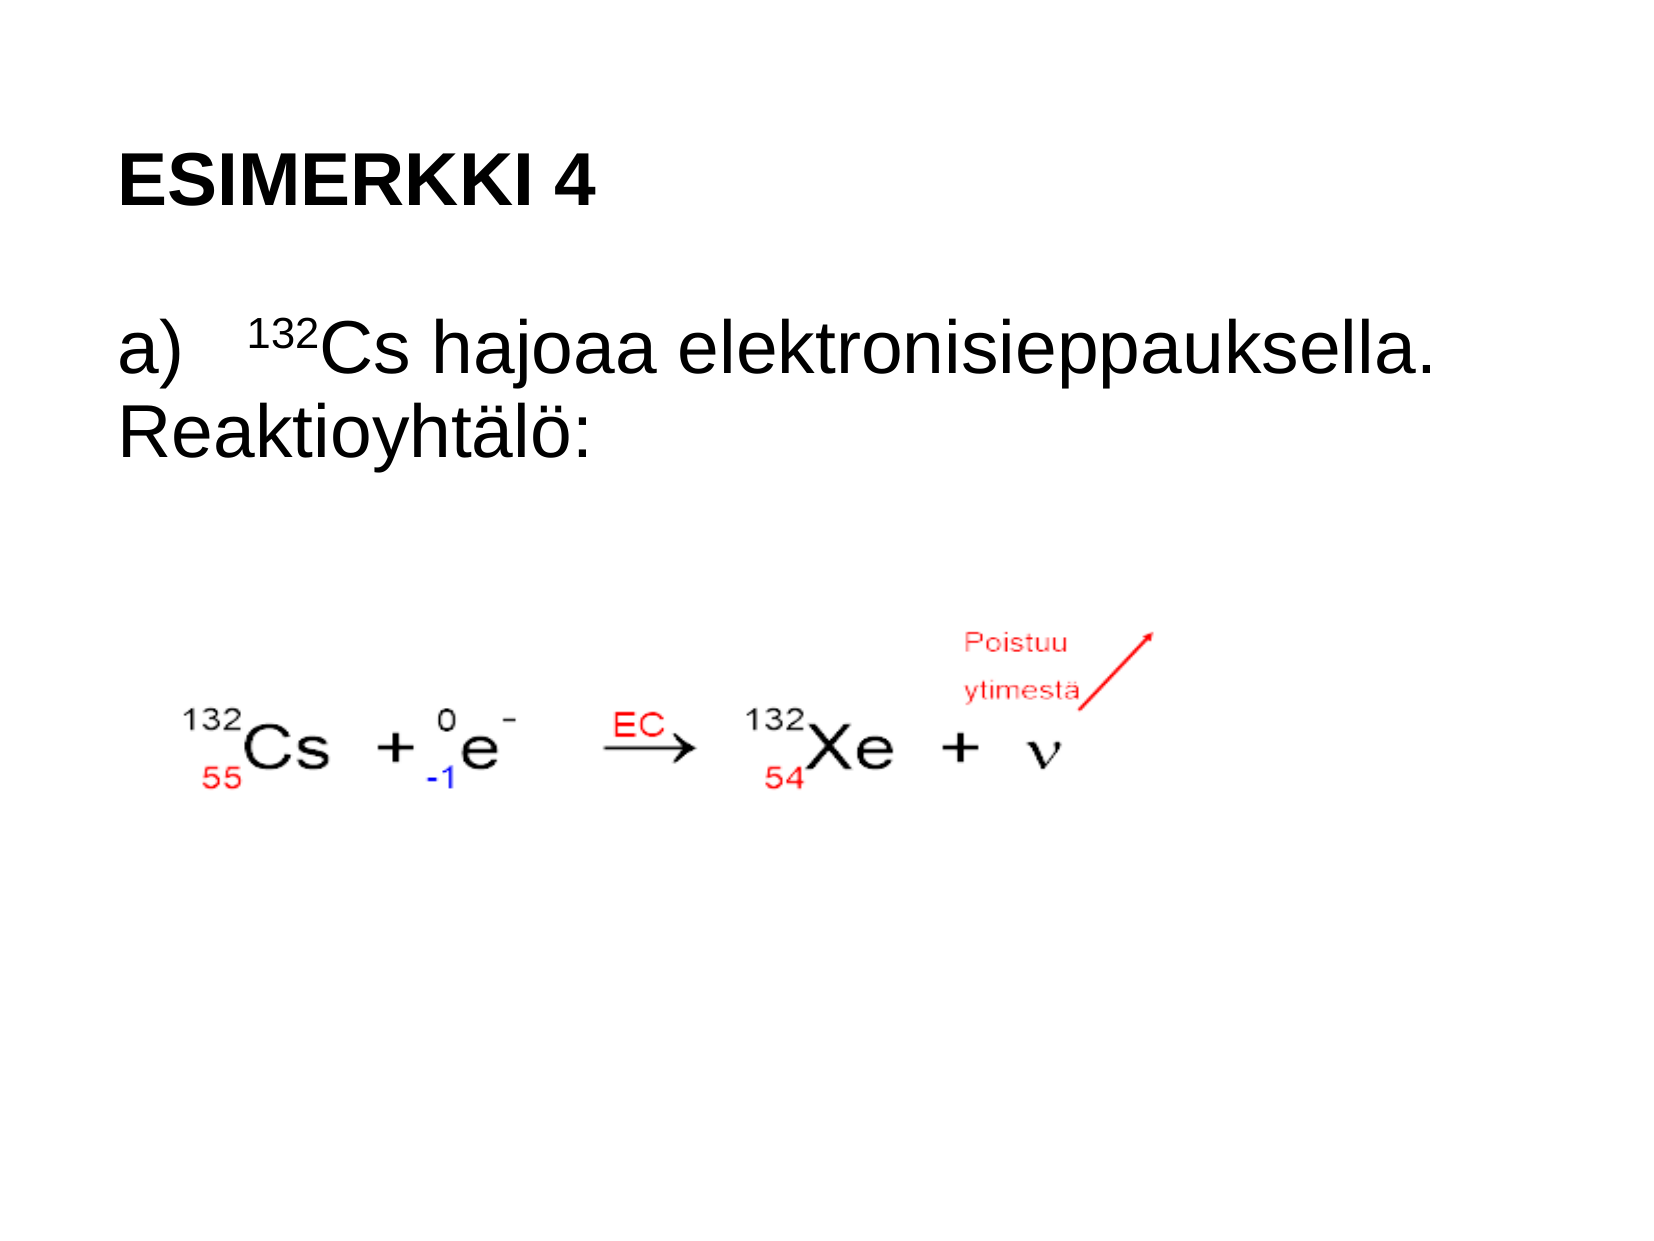

ESIMERKKI 4
a) 132Cs hajoaa elektronisieppauksella.
Reaktioyhtälö: